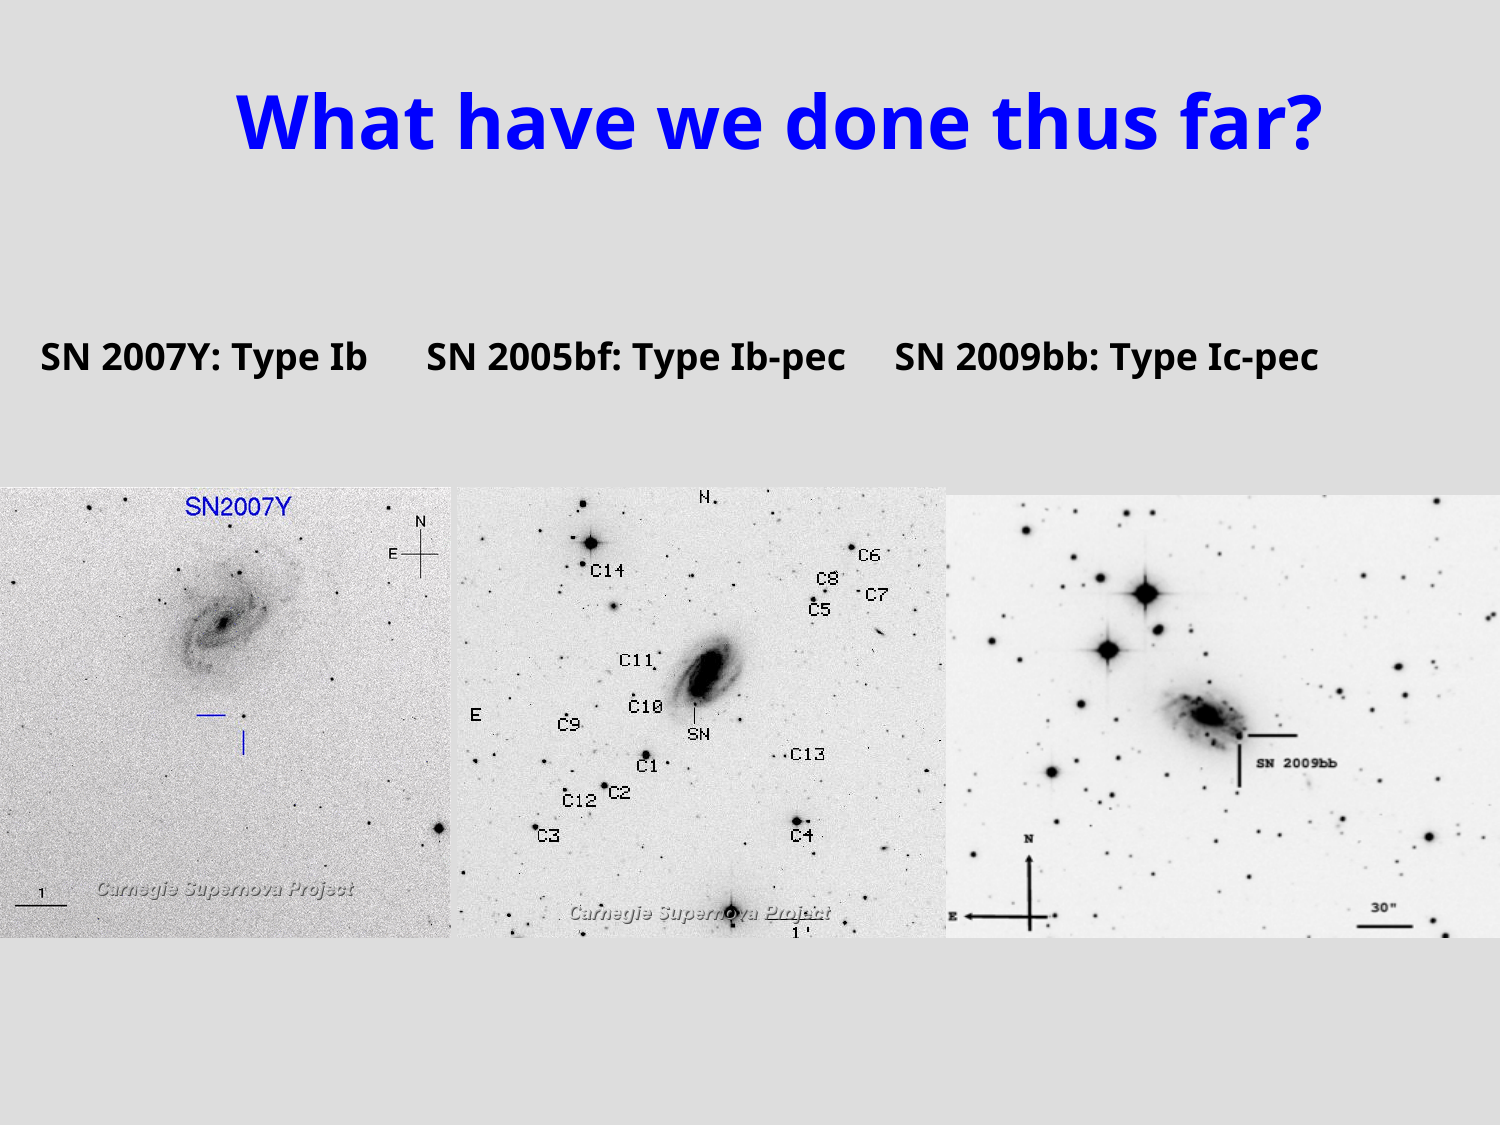

What have we done thus far?
SN 2007Y: Type Ib SN 2005bf: Type Ib-pec SN 2009bb: Type Ic-pec